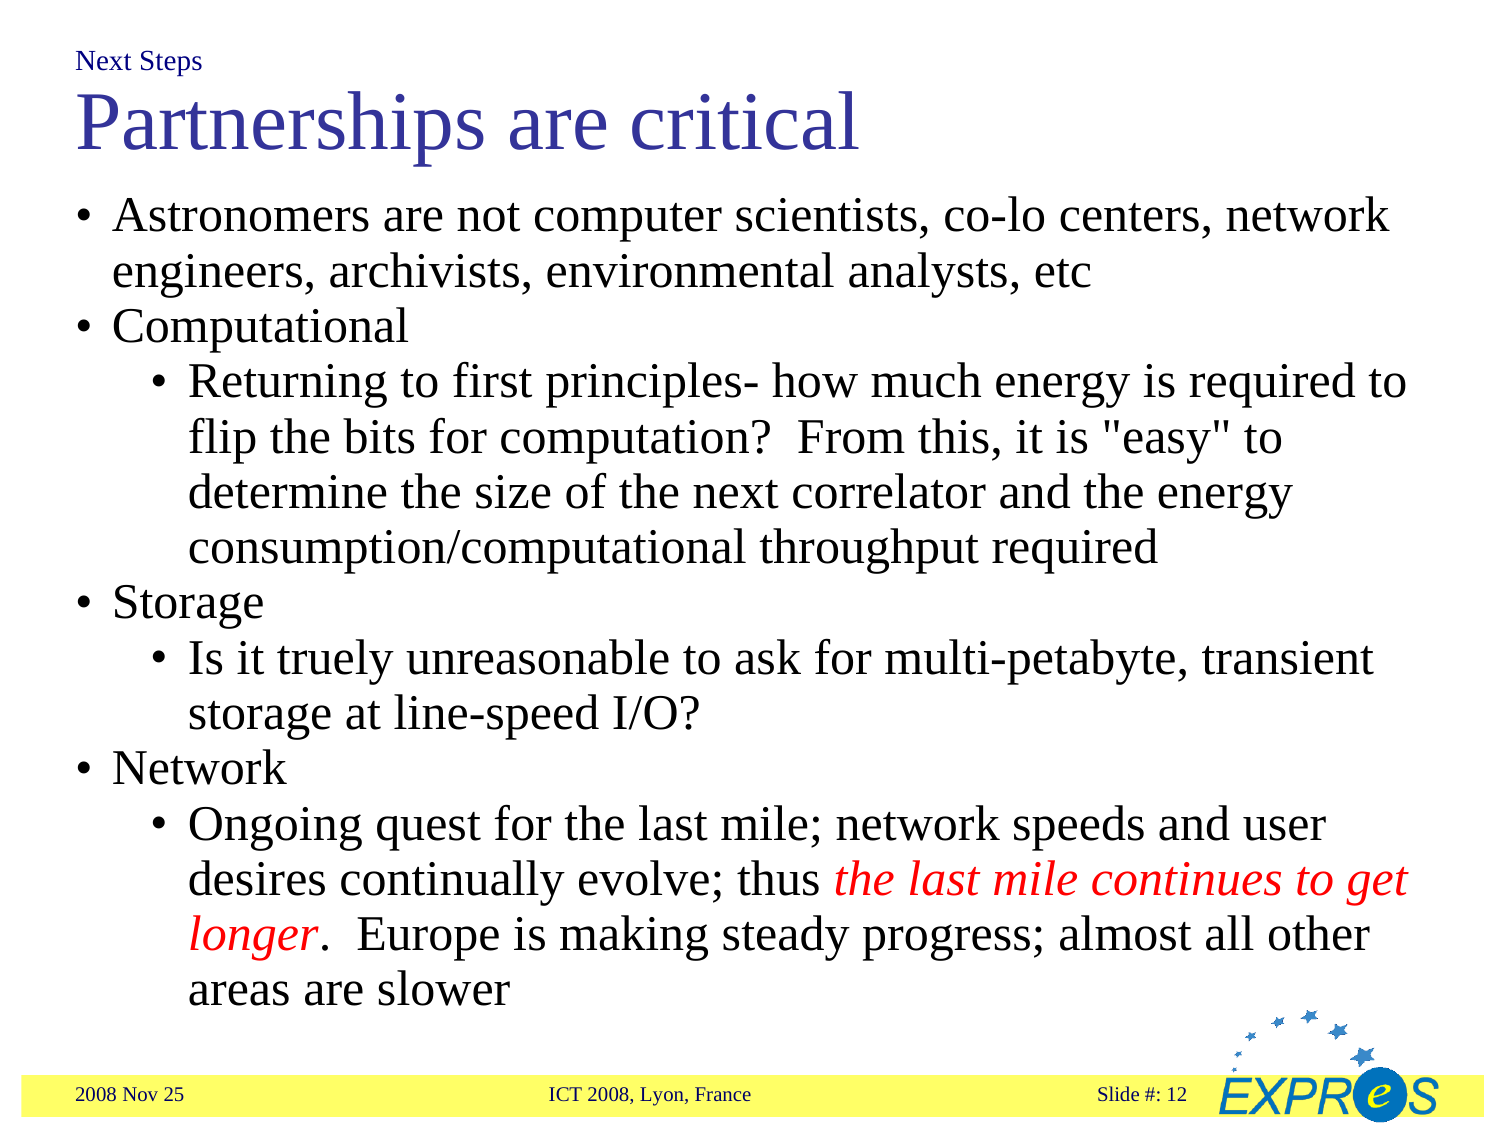

Next Steps
# Partnerships are critical
Astronomers are not computer scientists, co-lo centers, network engineers, archivists, environmental analysts, etc
Computational
Returning to first principles- how much energy is required to flip the bits for computation? From this, it is "easy" to determine the size of the next correlator and the energy consumption/computational throughput required
Storage
Is it truely unreasonable to ask for multi-petabyte, transient storage at line-speed I/O?
Network
Ongoing quest for the last mile; network speeds and user desires continually evolve; thus the last mile continues to get longer. Europe is making steady progress; almost all other areas are slower
YYYY Mmm DD
Meeting Name, Location
12